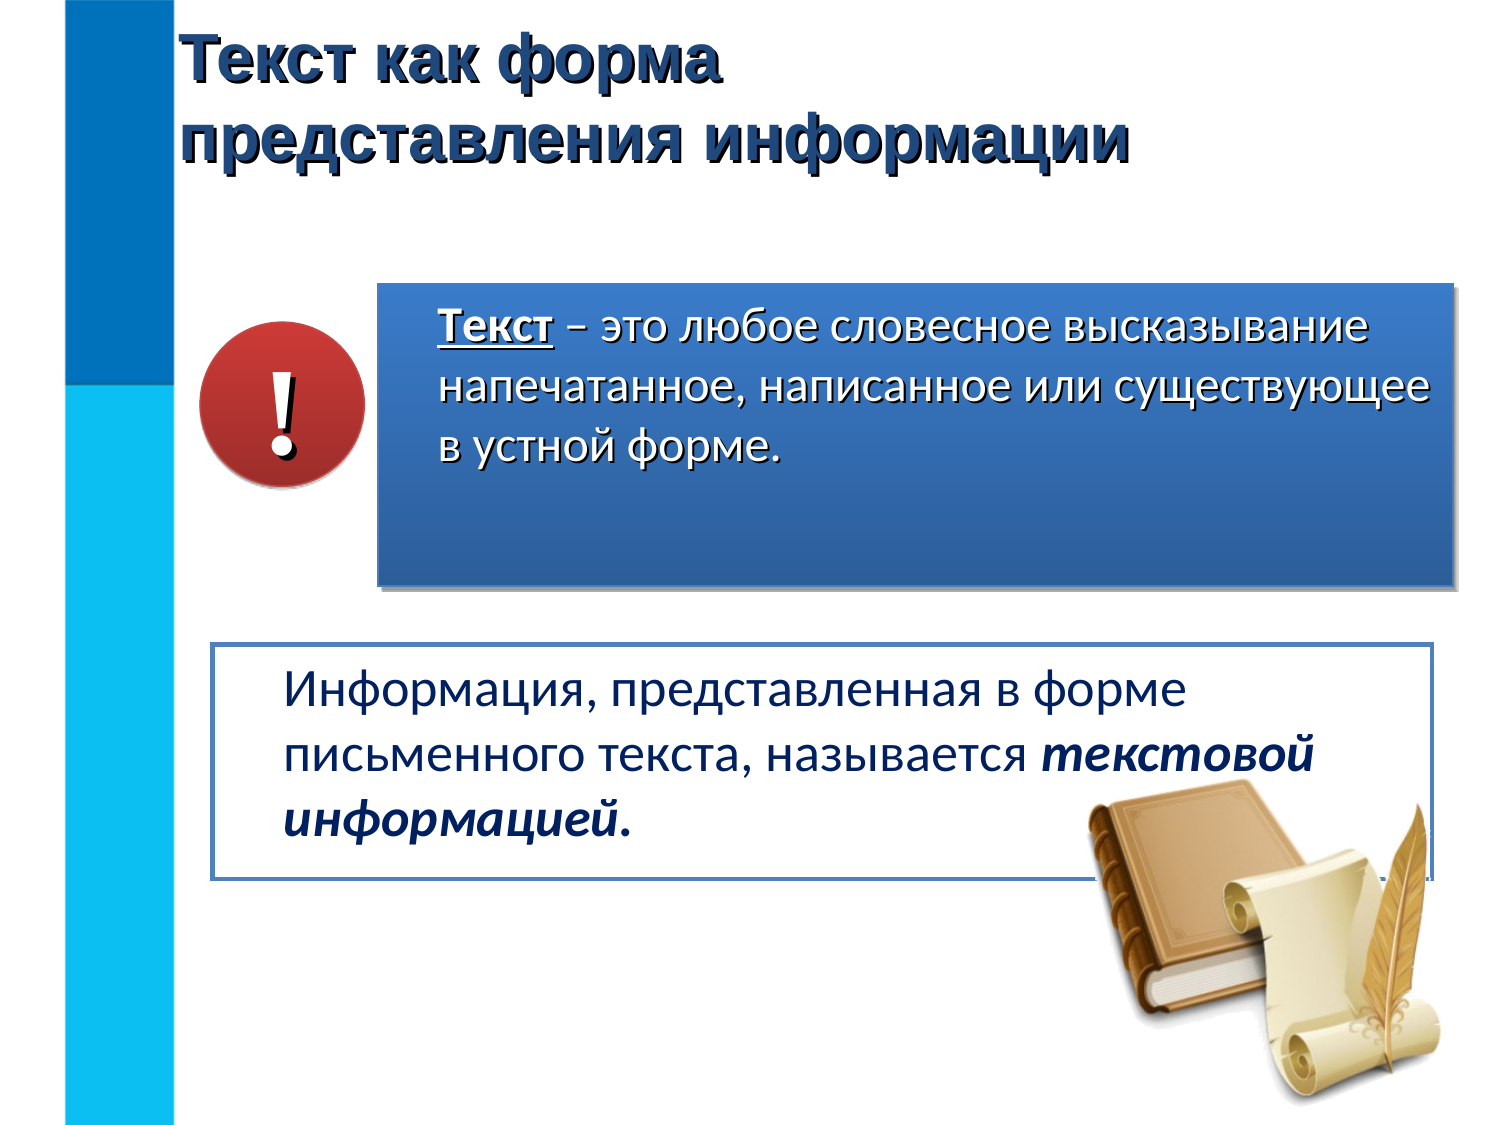

# Текст как форма представления информации
Текст – это любое словесное высказывание напечатанное, написанное или существующее в устной форме.
!
	Информация, представленная в форме письменного текста, называется текстовой информацией.